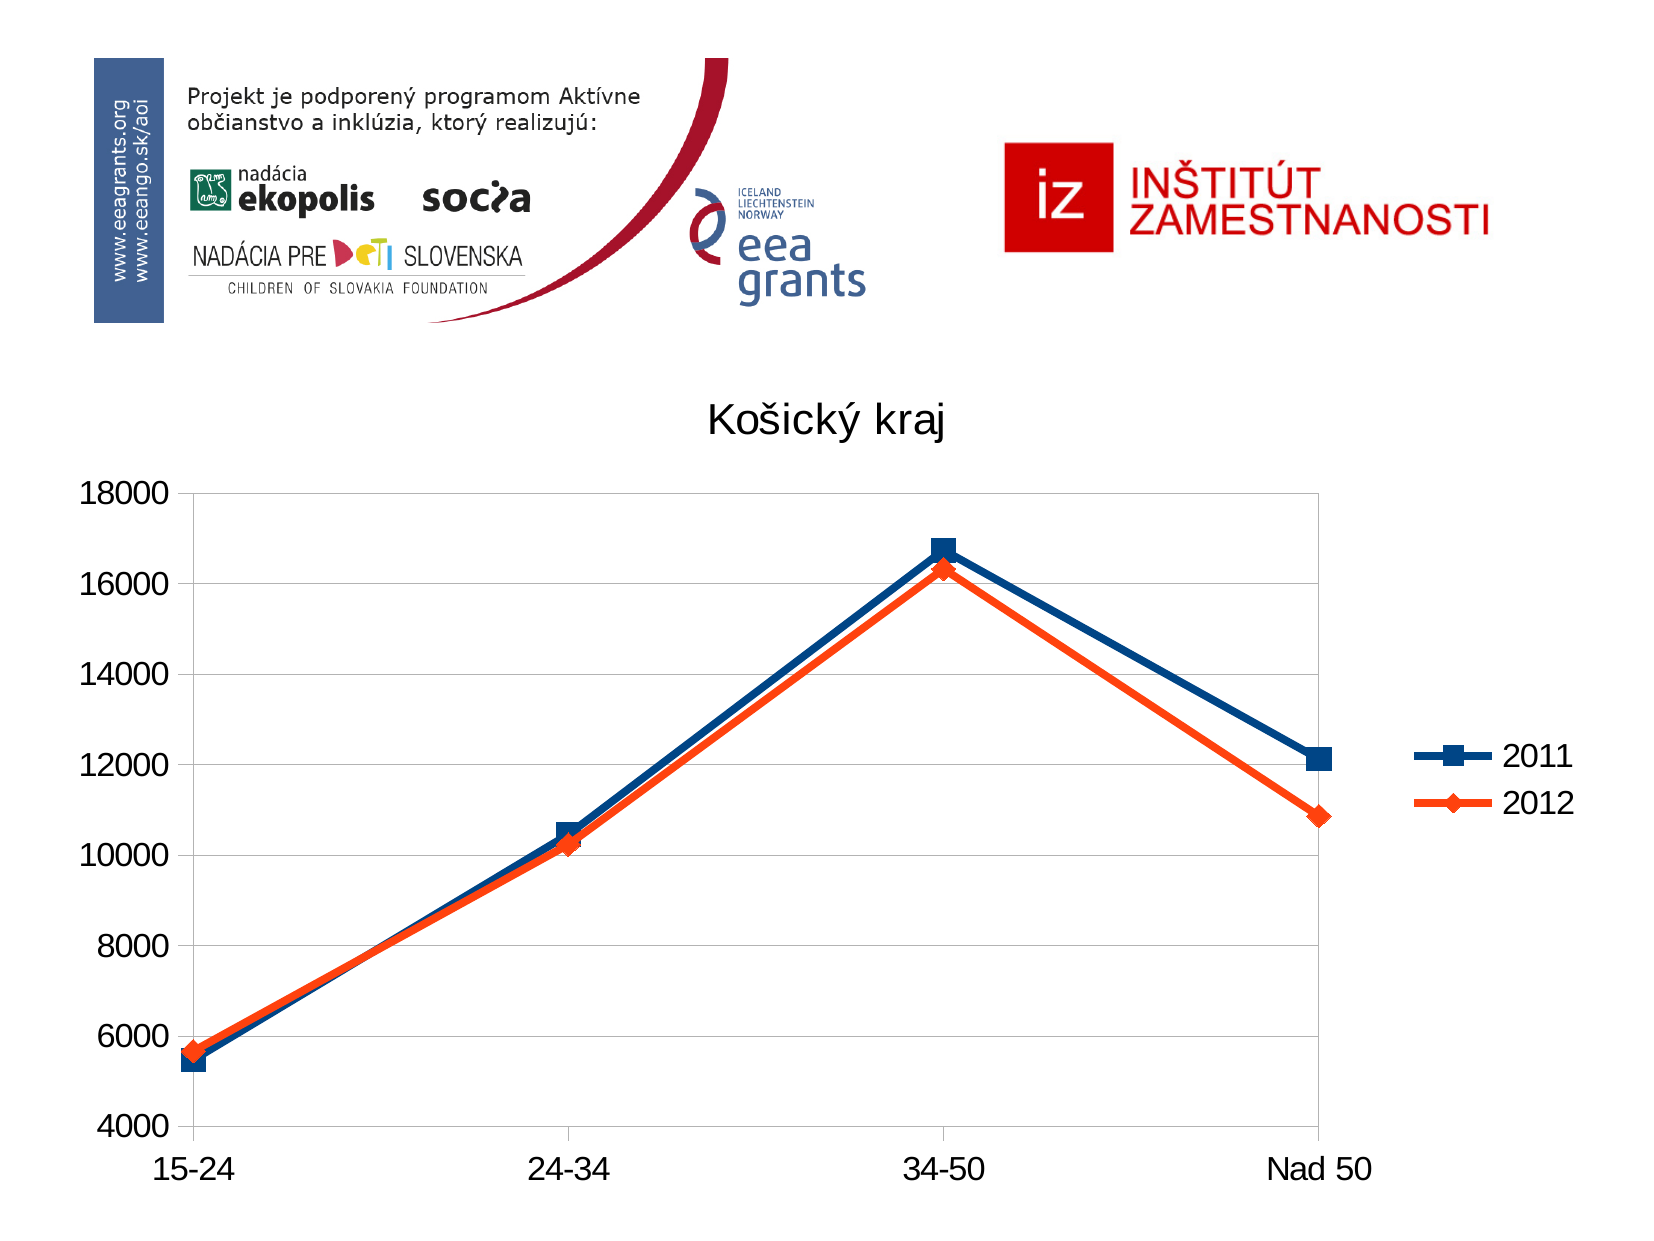

### Chart: Košický kraj
| Category | 2011 | 2012 |
|---|---|---|
| 15-24 | 5472.0 | 5664.0 |
| 24-34 | 10459.0 | 10233.0 |
| 34-50 | 16744.0 | 16329.0 |
| Nad 50 | 12129.0 | 10865.0 |